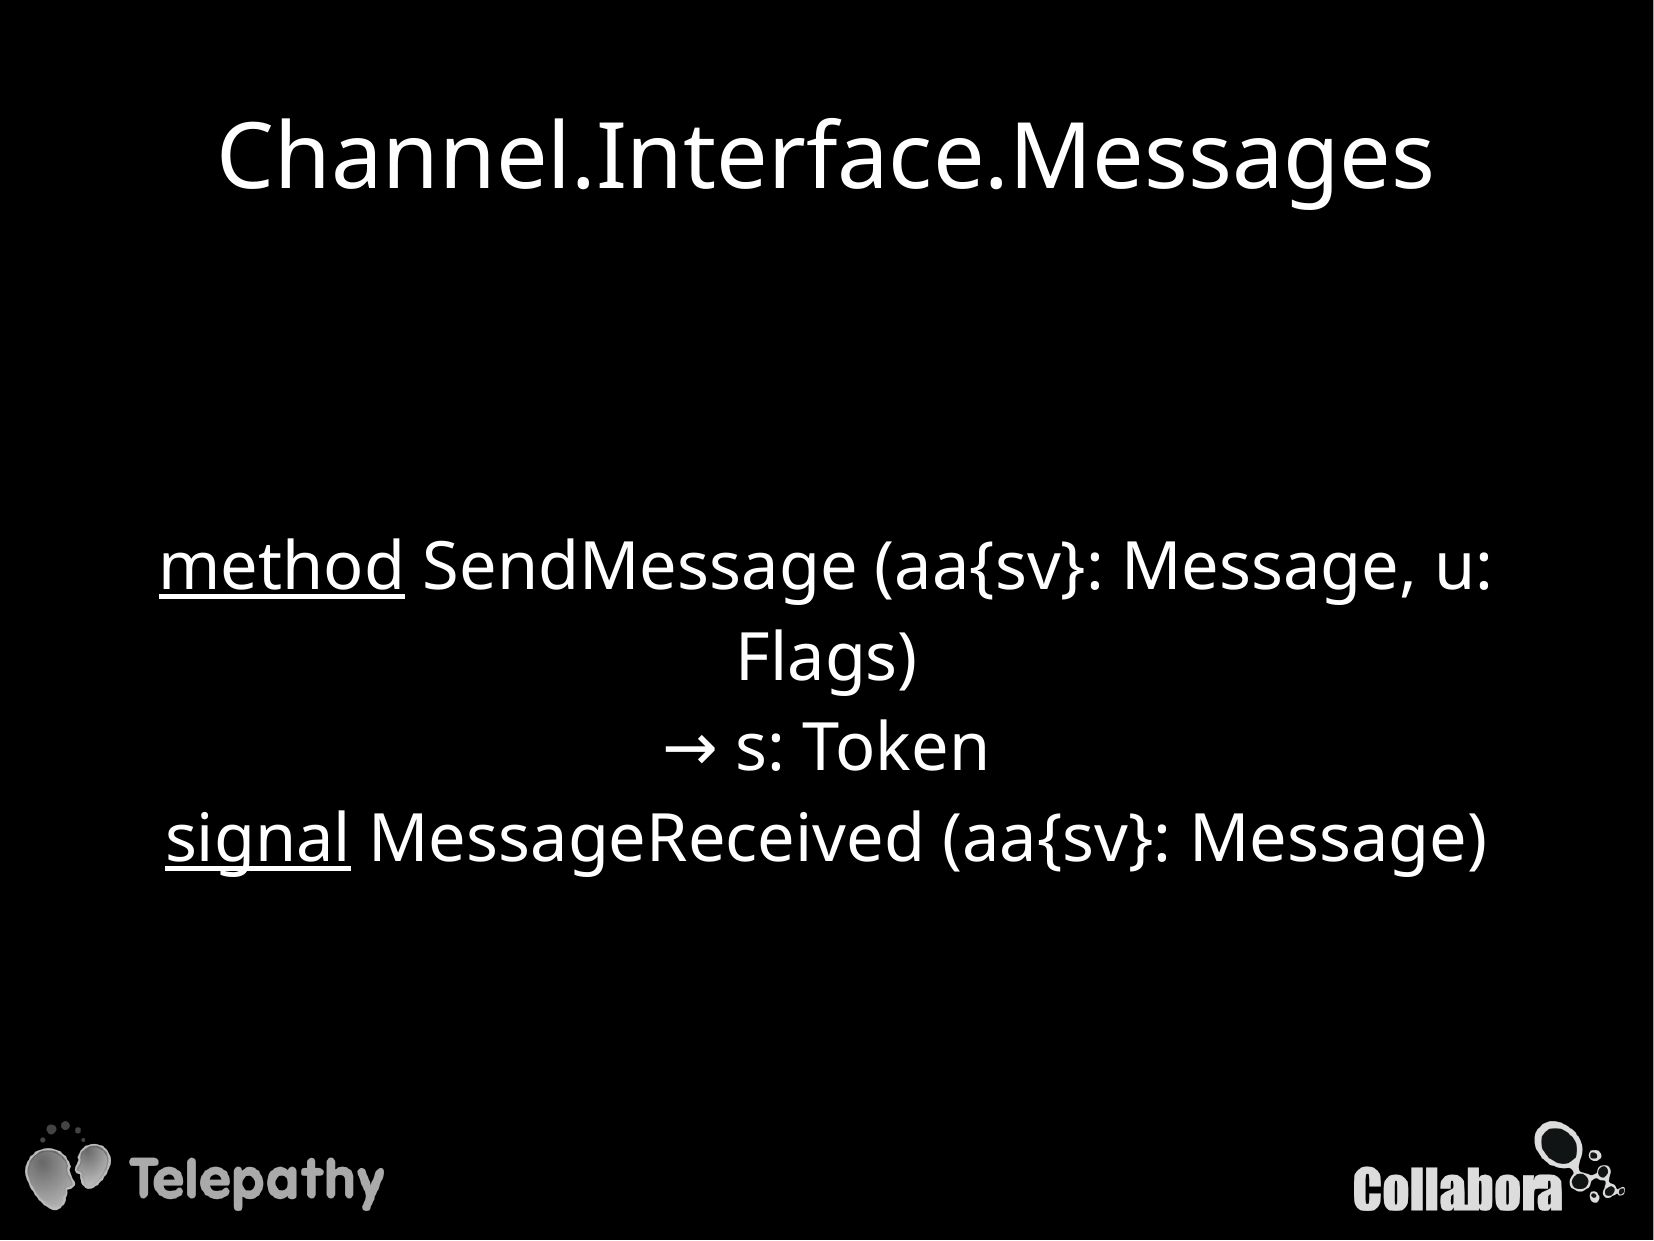

# Channel.Interface.Messages
method SendMessage (aa{sv}: Message, u: Flags)
→ s: Token
signal MessageReceived (aa{sv}: Message)